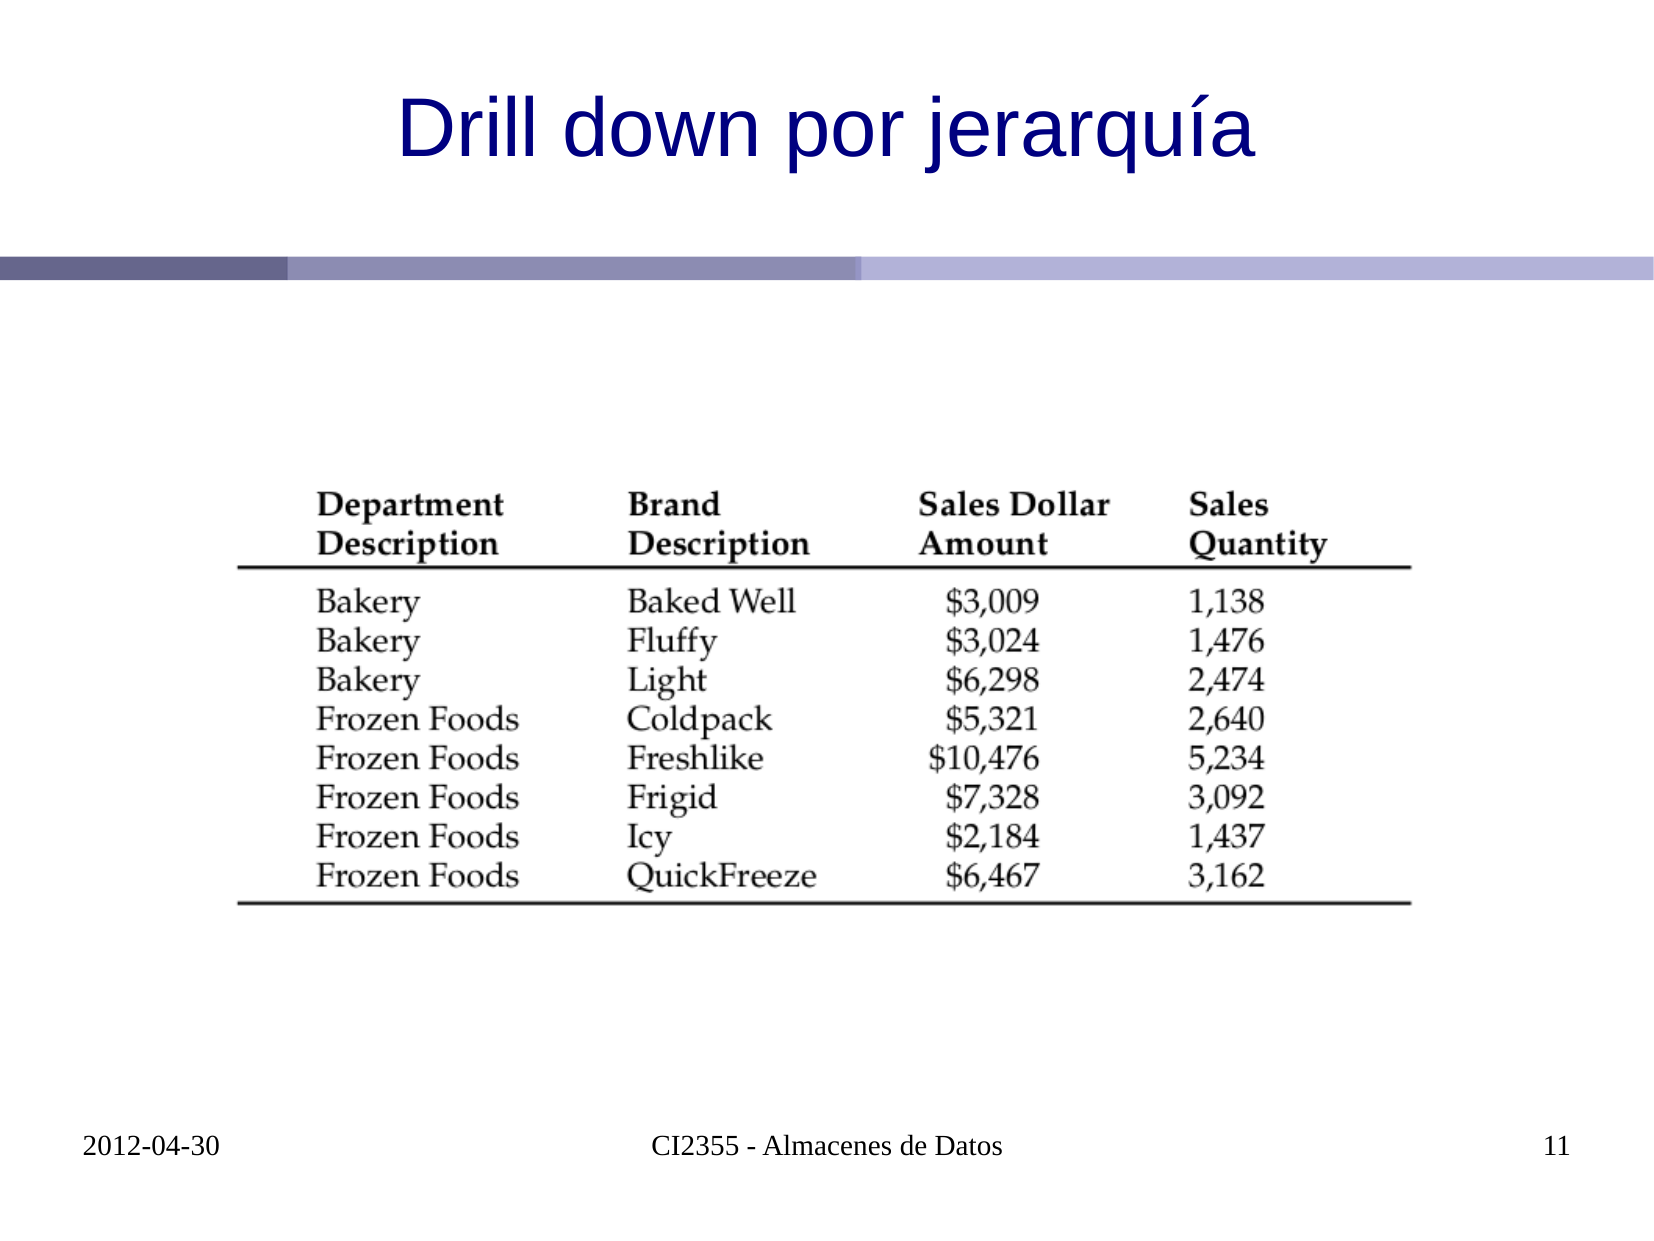

# Drill down por jerarquía
2012-04-30
CI2355 - Almacenes de Datos
11